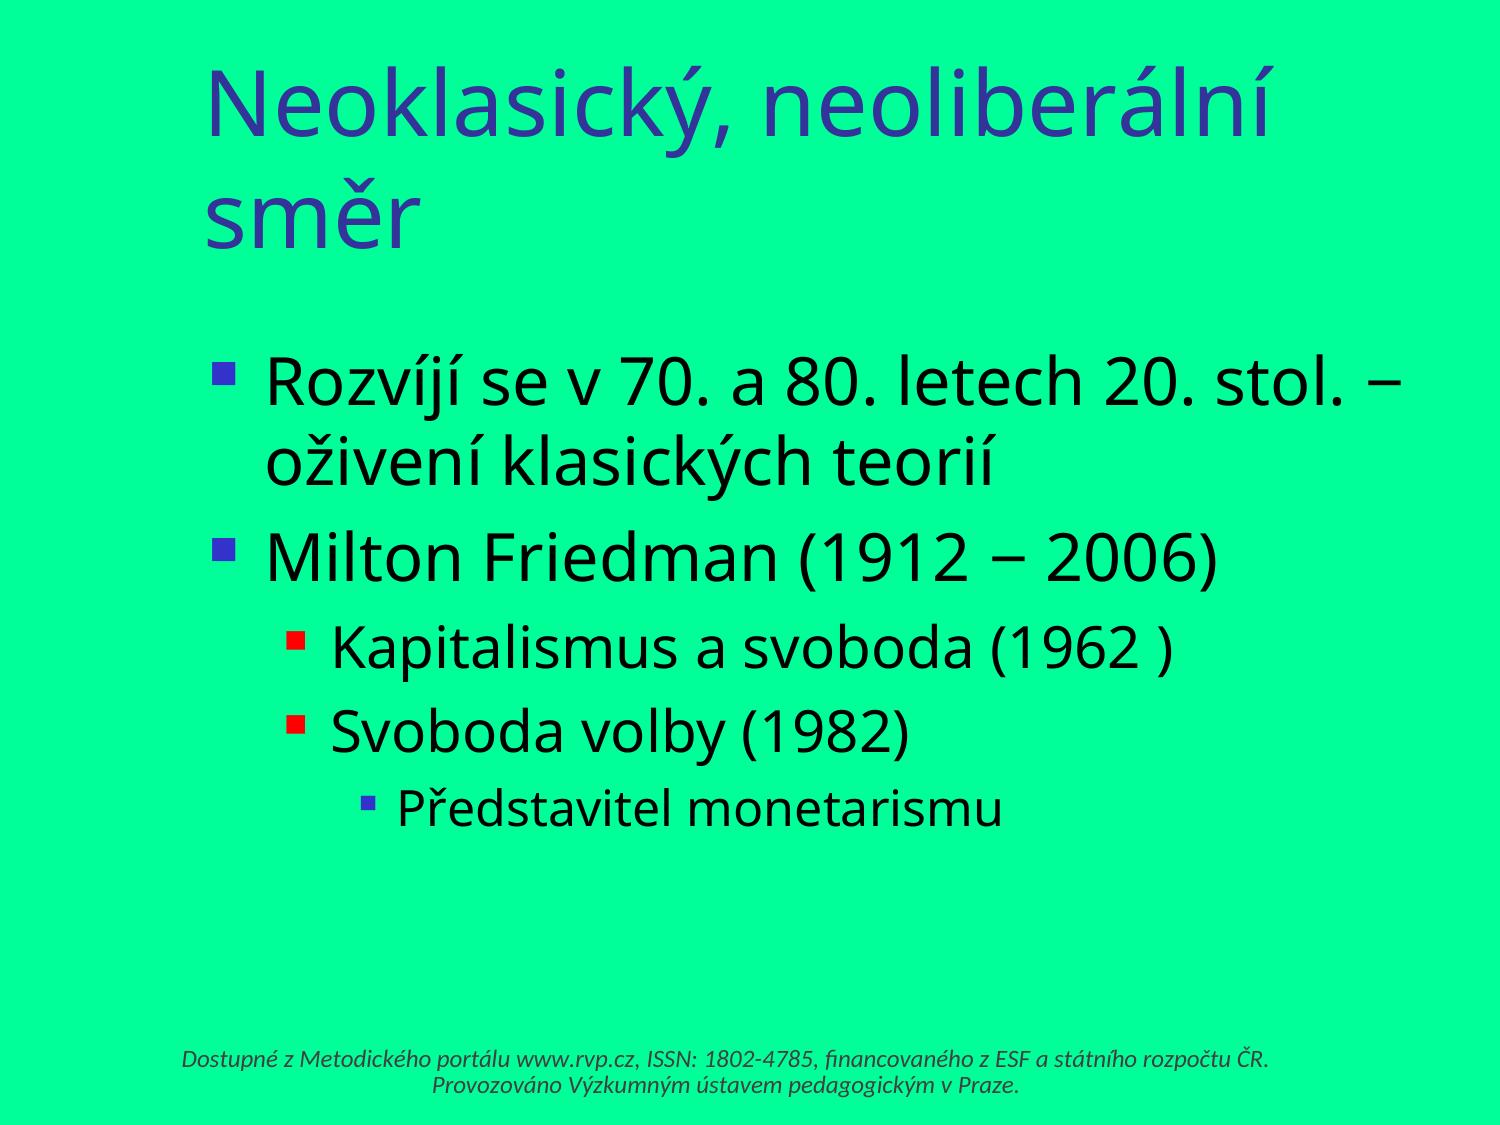

# Neoklasický, neoliberální směr
Rozvíjí se v 70. a 80. letech 20. stol. − oživení klasických teorií
Milton Friedman (1912 − 2006)
Kapitalismus a svoboda (1962 )
Svoboda volby (1982)
Představitel monetarismu
Dostupné z Metodického portálu www.rvp.cz, ISSN: 1802-4785, financovaného z ESF a státního rozpočtu ČR. Provozováno Výzkumným ústavem pedagogickým v Praze.